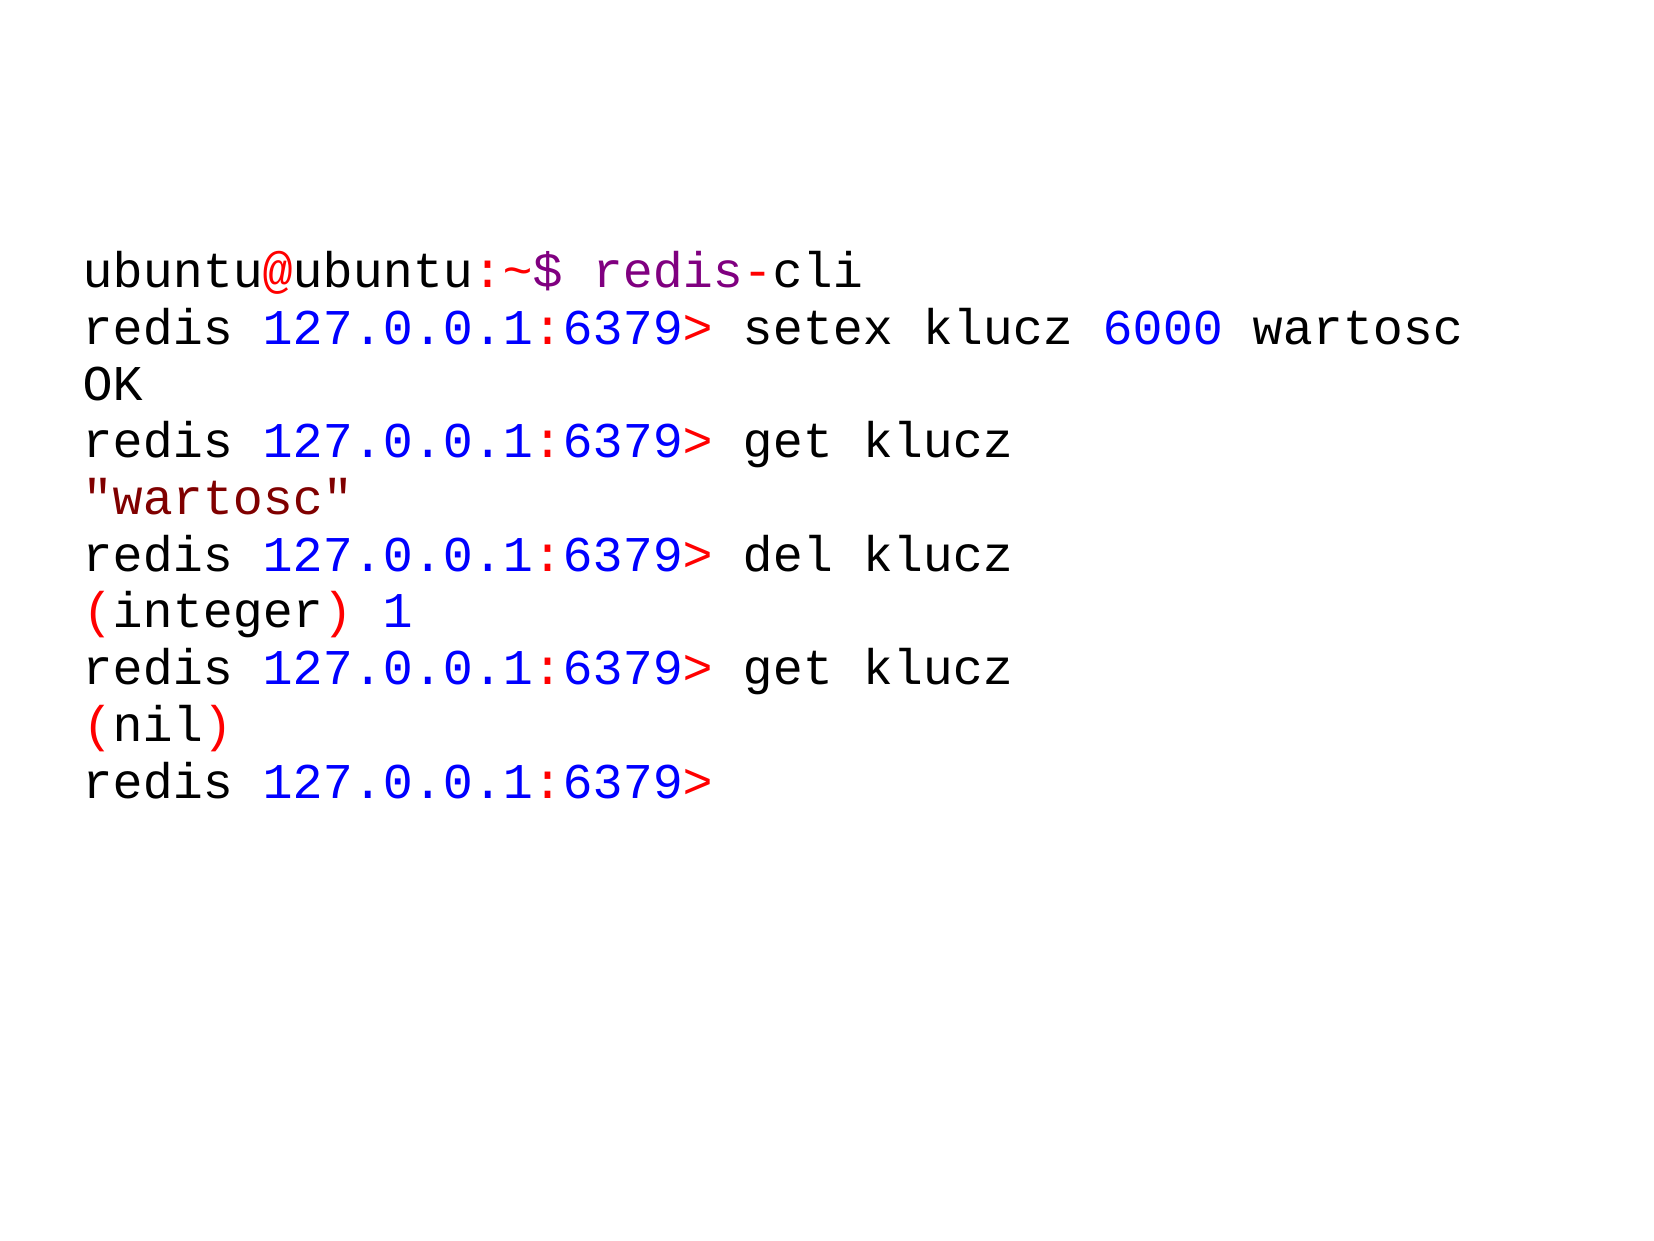

# ubuntu@ubuntu:~$ redis-cli
redis 127.0.0.1:6379> setex klucz 6000 wartosc
OK
redis 127.0.0.1:6379> get klucz
"wartosc"
redis 127.0.0.1:6379> del klucz
(integer) 1
redis 127.0.0.1:6379> get klucz
(nil)
redis 127.0.0.1:6379>